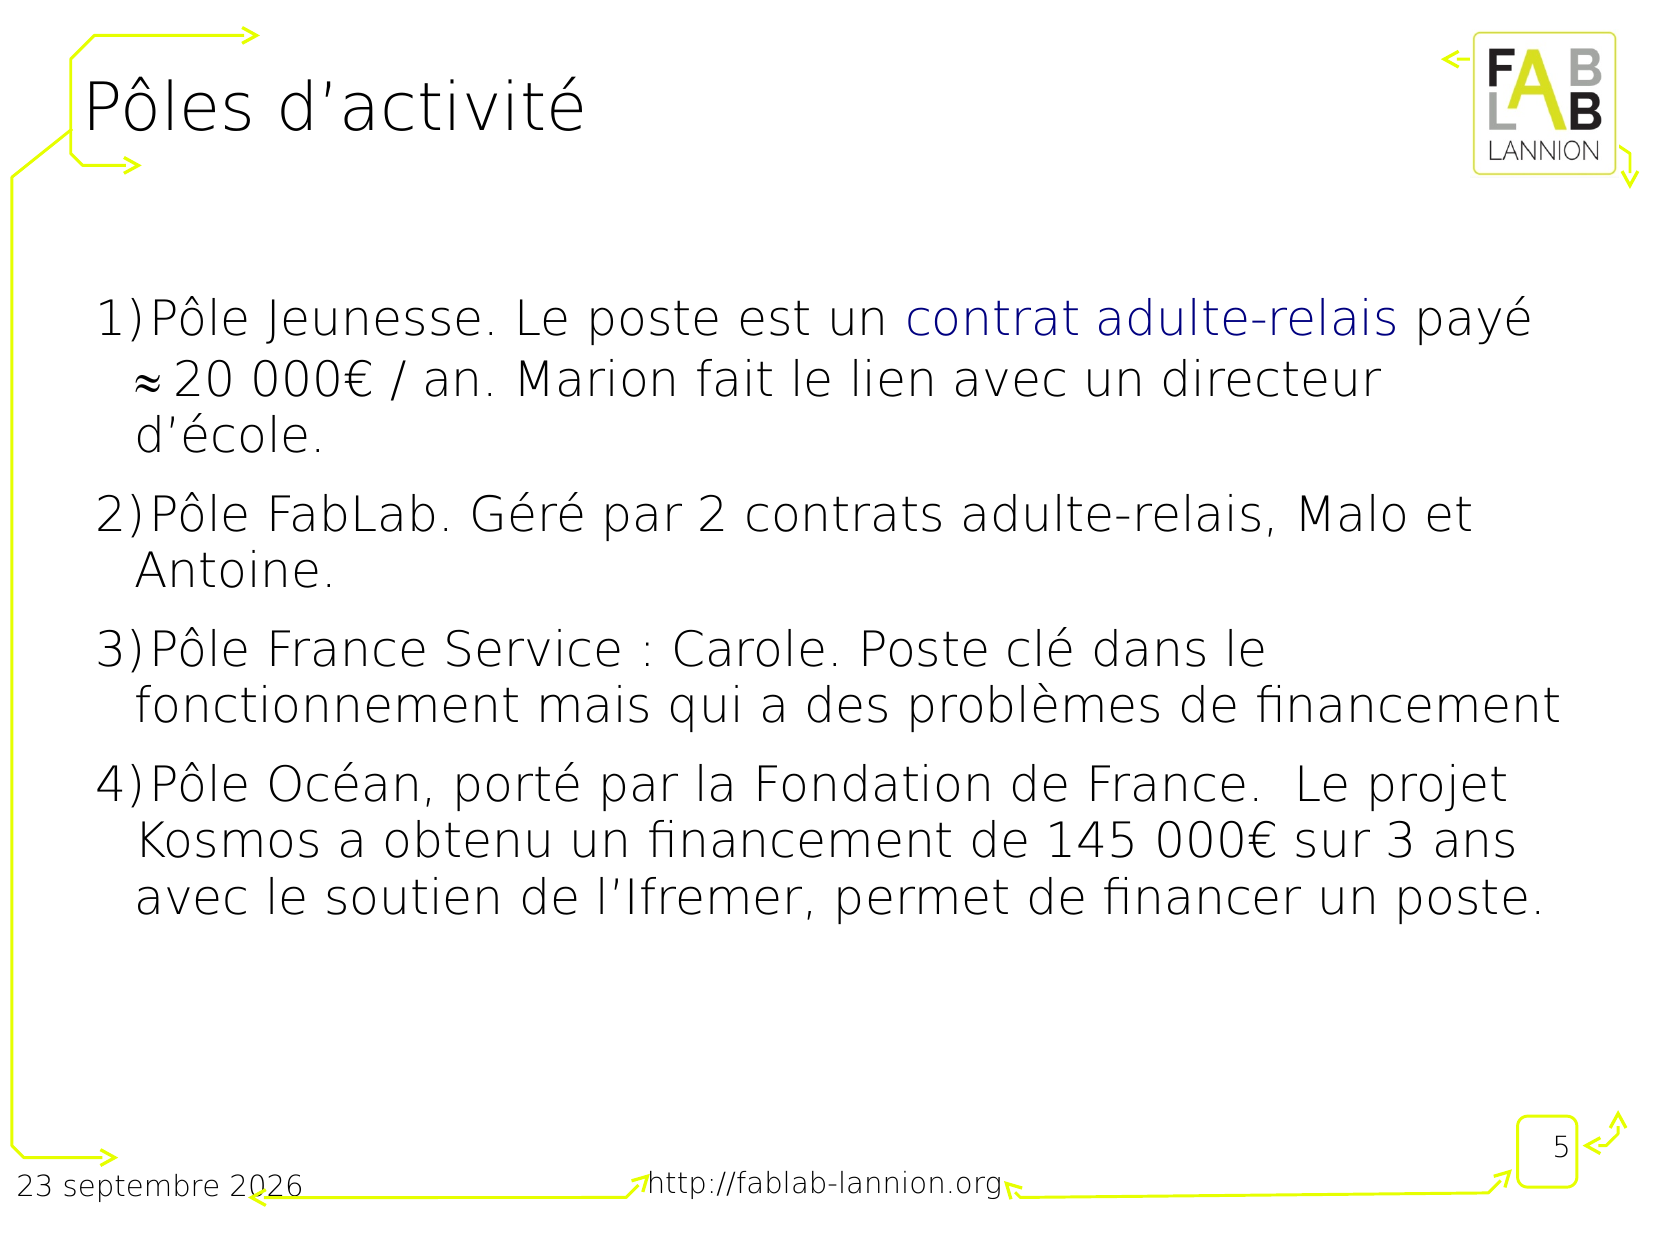

# Pôles d’activité
 Pôle Jeunesse. Le poste est un contrat adulte-relais payé  20 000€ / an. Marion fait le lien avec un directeur d’école.
 Pôle FabLab. Géré par 2 contrats adulte-relais, Malo et Antoine.
 Pôle France Service : Carole. Poste clé dans le fonctionnement mais qui a des problèmes de financement
 Pôle Océan, porté par la Fondation de France. Le projet Kosmos a obtenu un financement de 145 000€ sur 3 ans avec le soutien de l’Ifremer, permet de financer un poste.
5